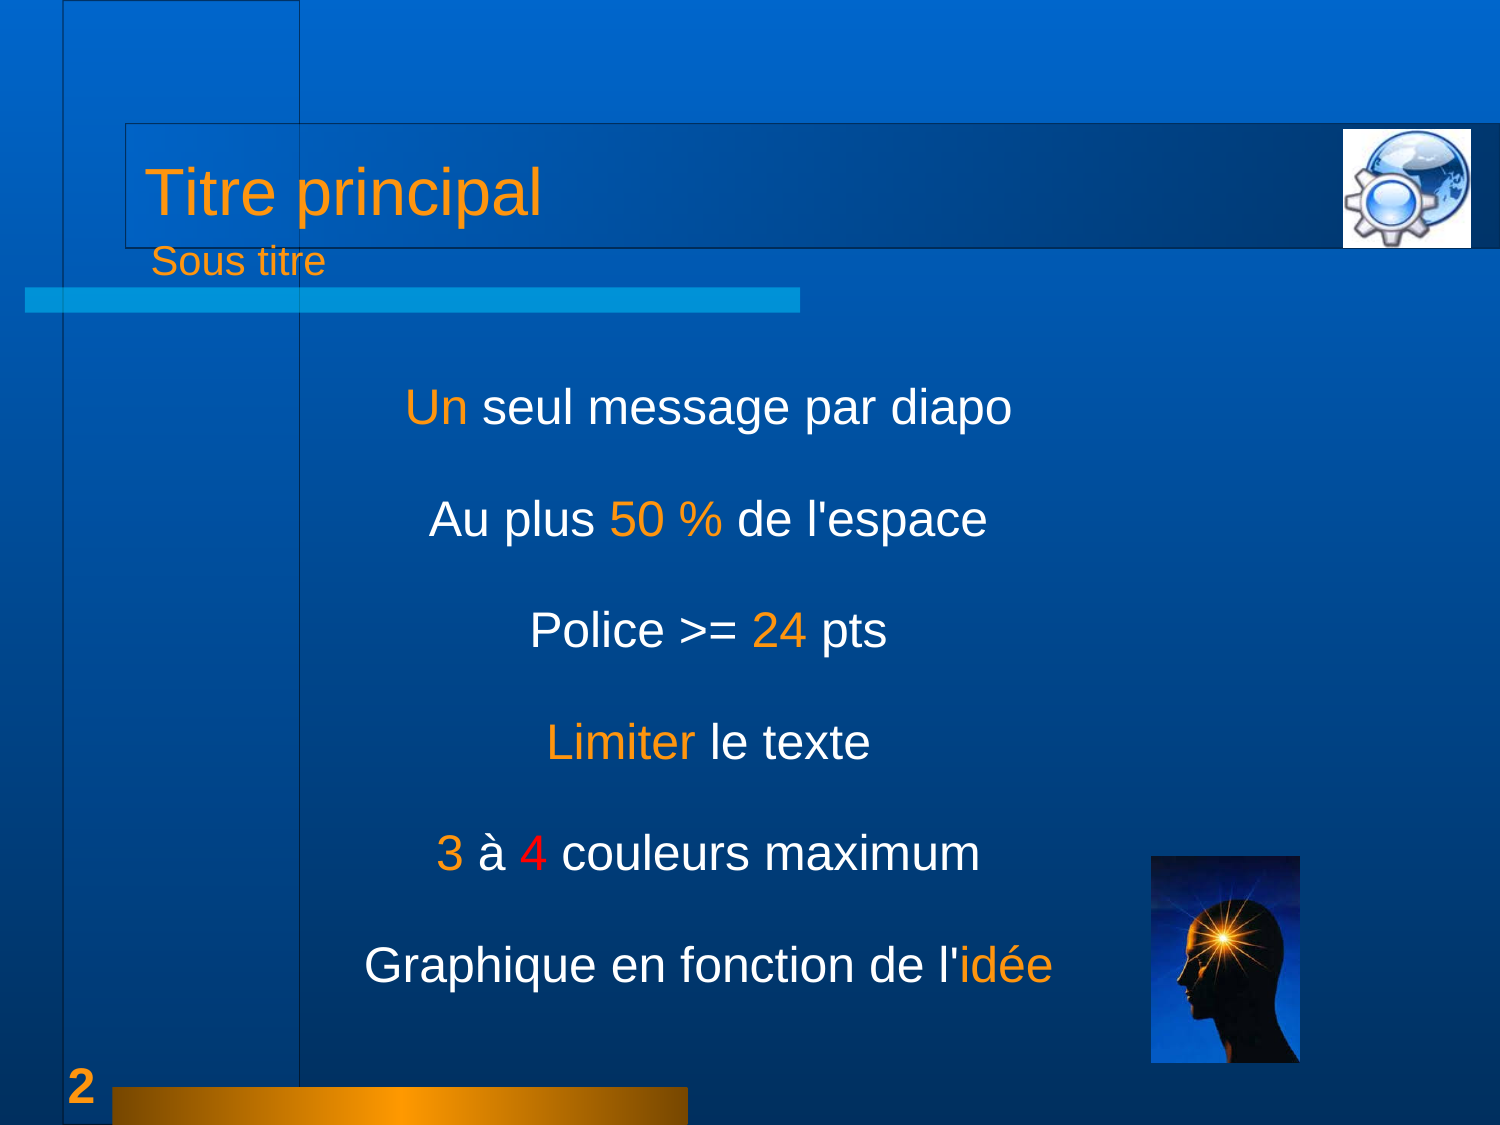

Sous titre
Un seul message par diapo
Au plus 50 % de l'espace
Police >= 24 pts
Limiter le texte
3 à 4 couleurs maximum
Graphique en fonction de l'idée